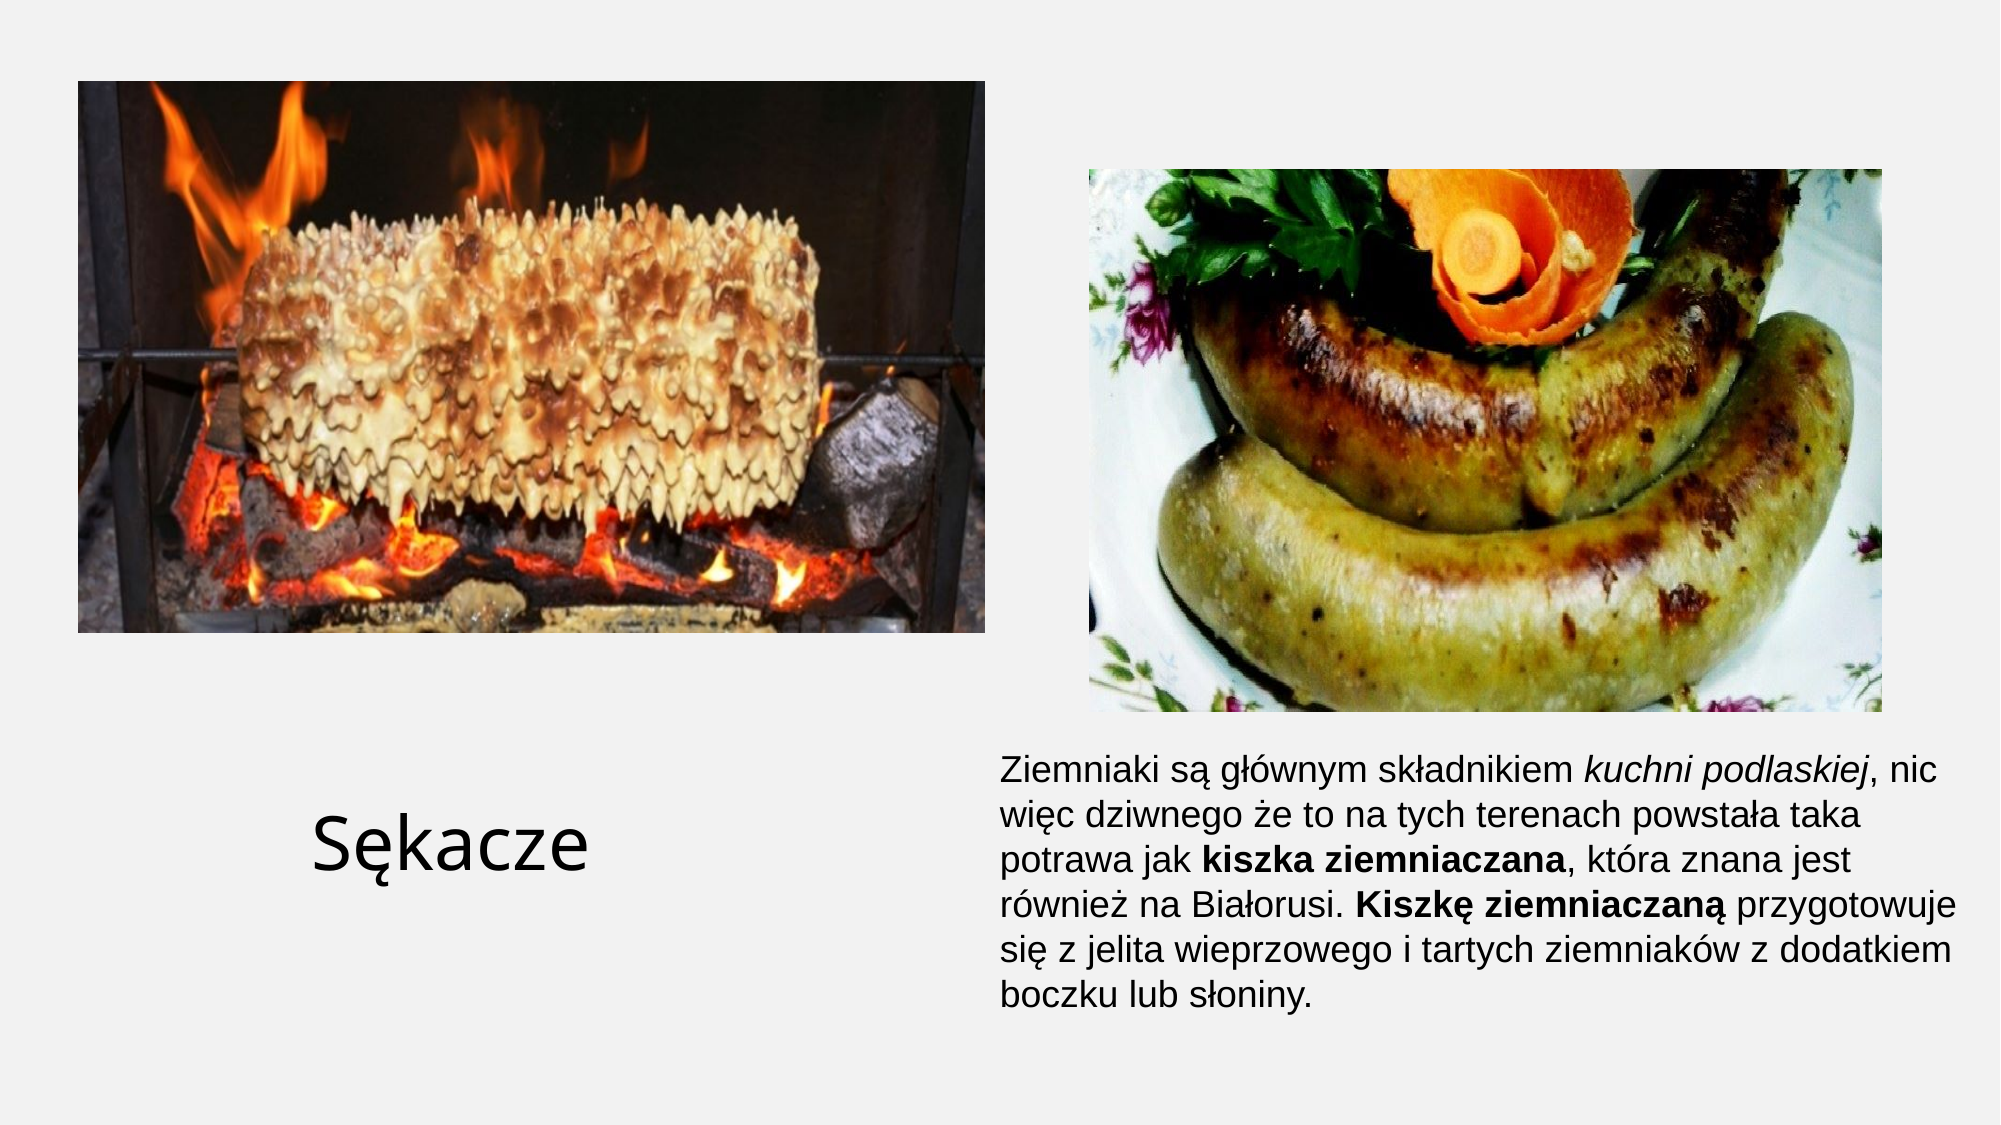

Ziemniaki są głównym składnikiem kuchni podlaskiej, nic więc dziwnego że to na tych terenach powstała taka potrawa jak kiszka ziemniaczana, która znana jest również na Białorusi. Kiszkę ziemniaczaną przygotowuje się z jelita wieprzowego i tartych ziemniaków z dodatkiem boczku lub słoniny.
Sękacze